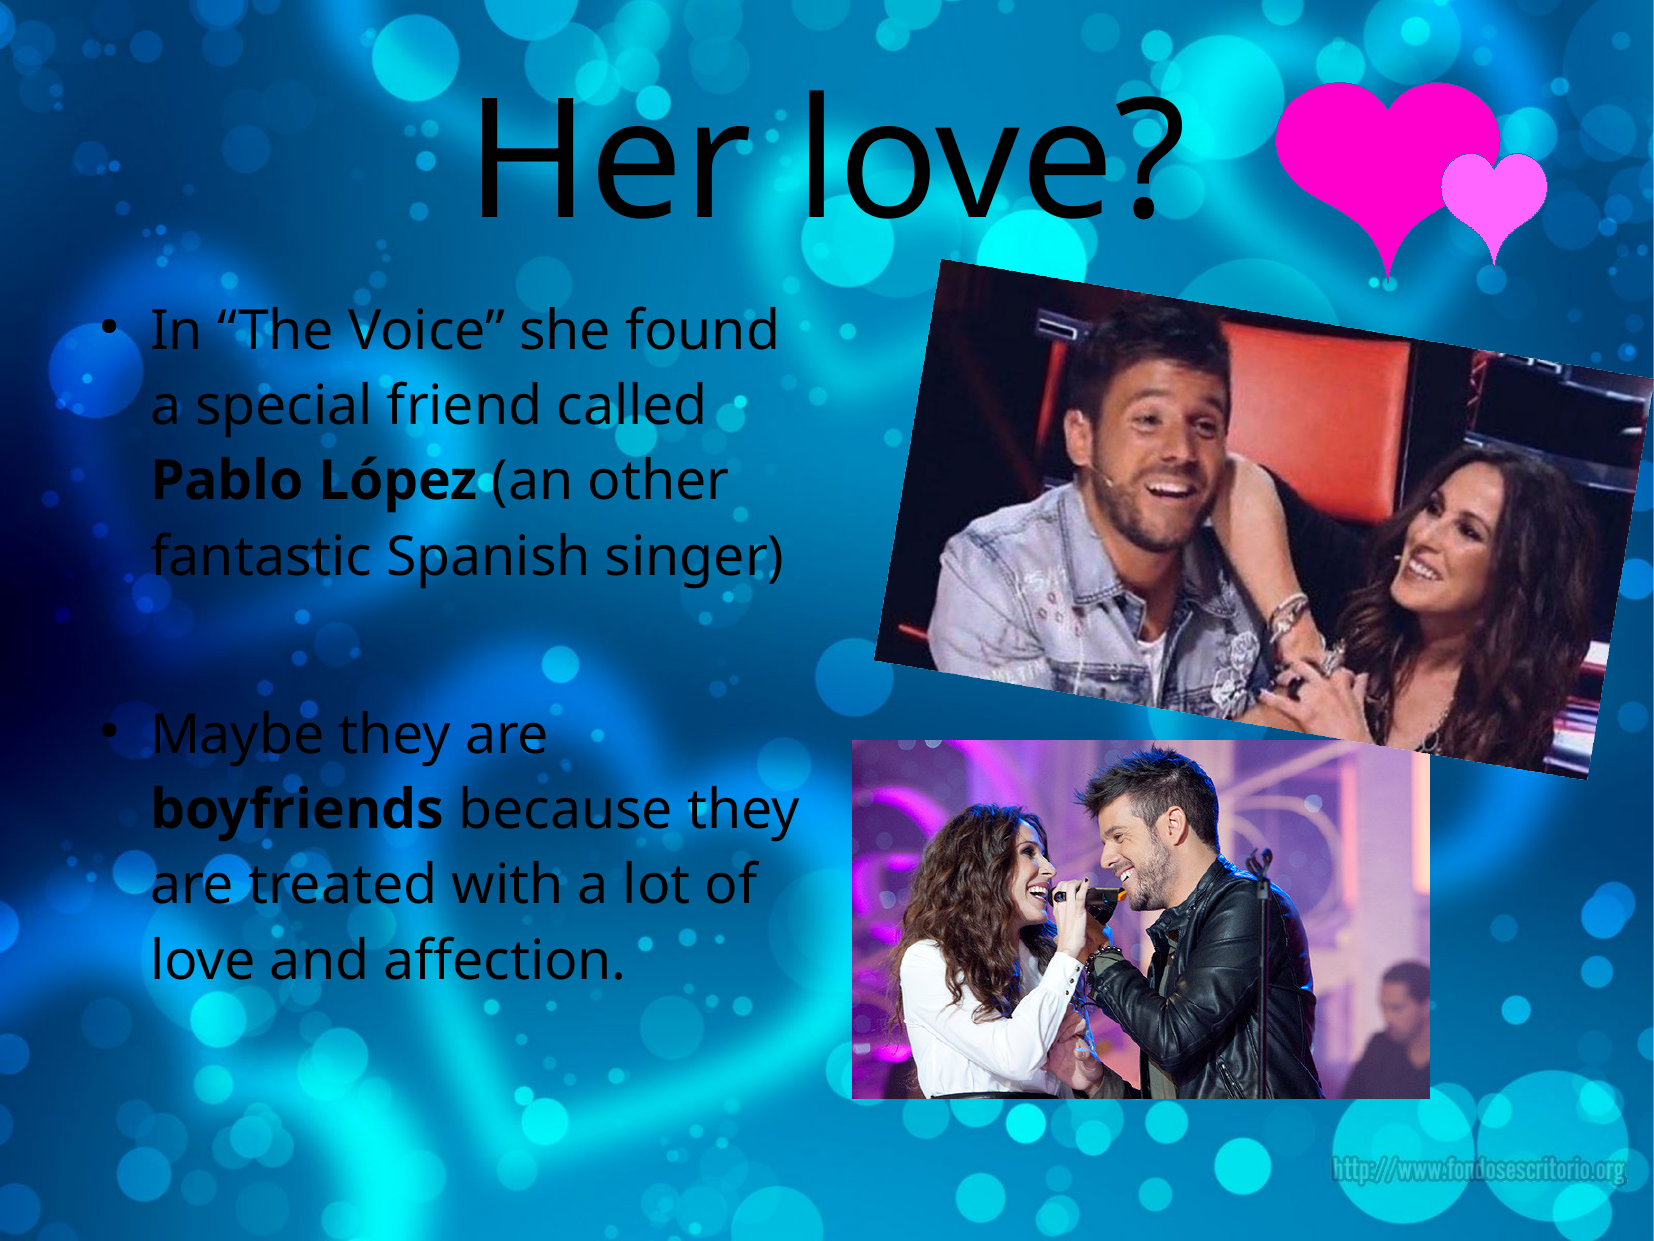

# Her love?
In “The Voice” she found a special friend called Pablo López (an other fantastic Spanish singer)
Maybe they are boyfriends because they are treated with a lot of love and affection.